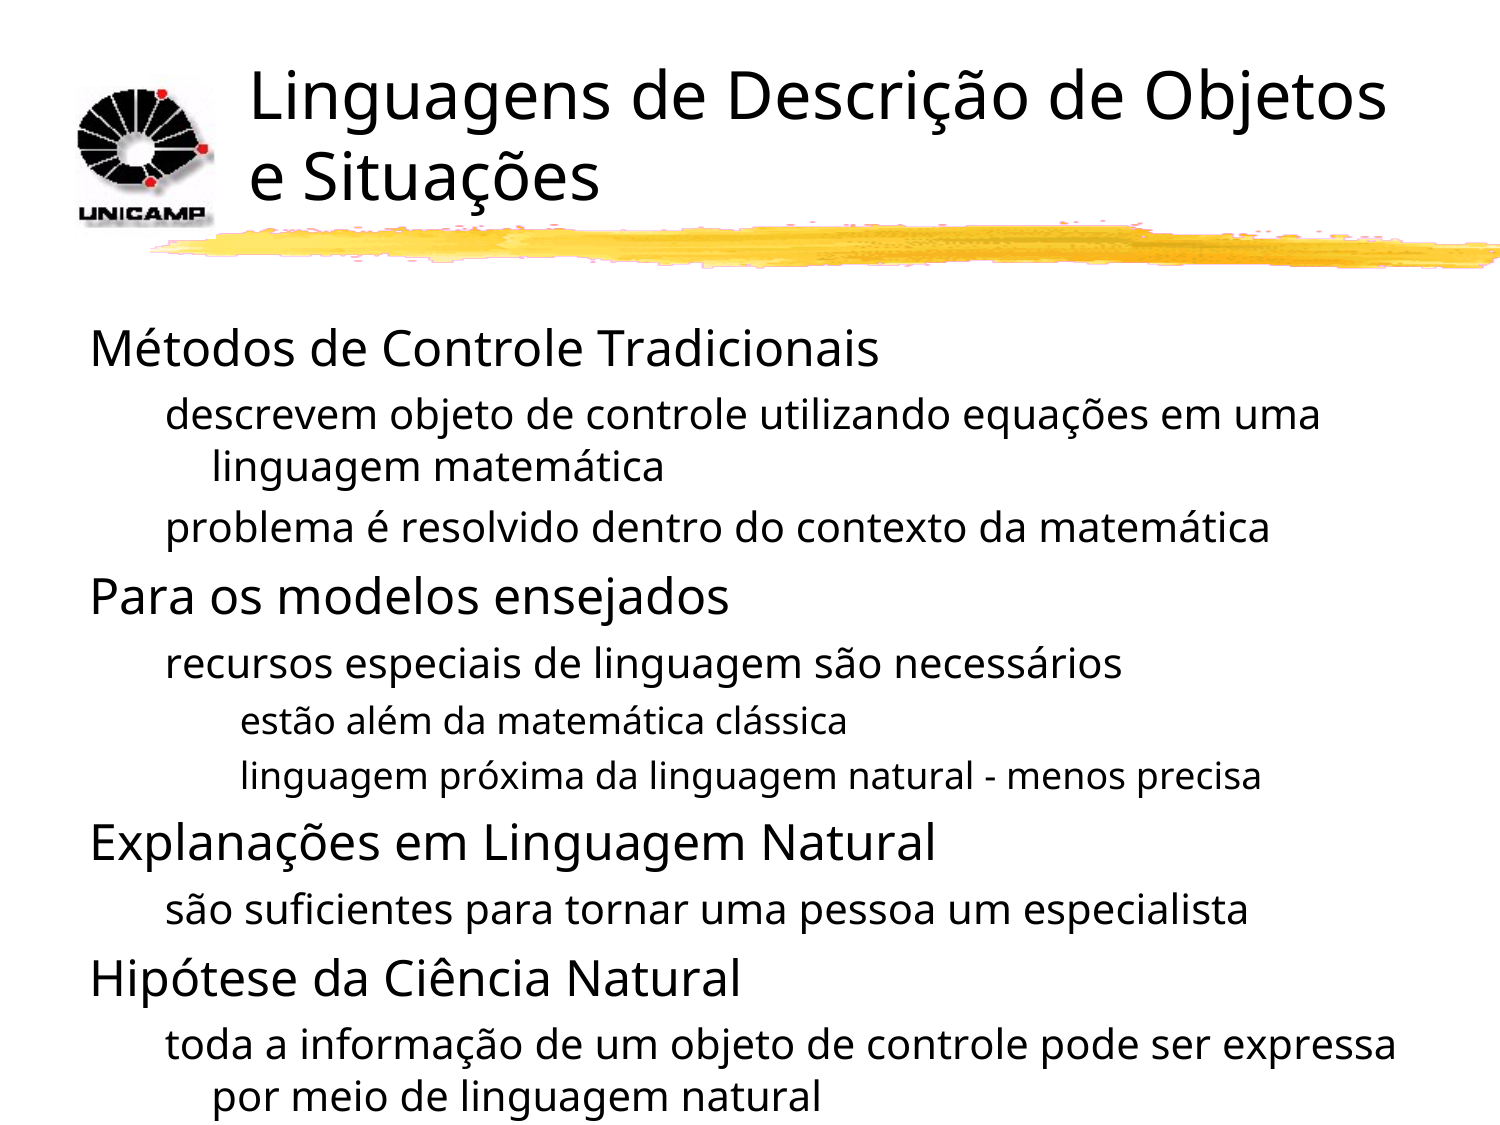

# Linguagens de Descrição de Objetos e Situações
Métodos de Controle Tradicionais
descrevem objeto de controle utilizando equações em uma linguagem matemática
problema é resolvido dentro do contexto da matemática
Para os modelos ensejados
recursos especiais de linguagem são necessários
estão além da matemática clássica
linguagem próxima da linguagem natural - menos precisa
Explanações em Linguagem Natural
são suficientes para tornar uma pessoa um especialista
Hipótese da Ciência Natural
toda a informação de um objeto de controle pode ser expressa por meio de linguagem natural